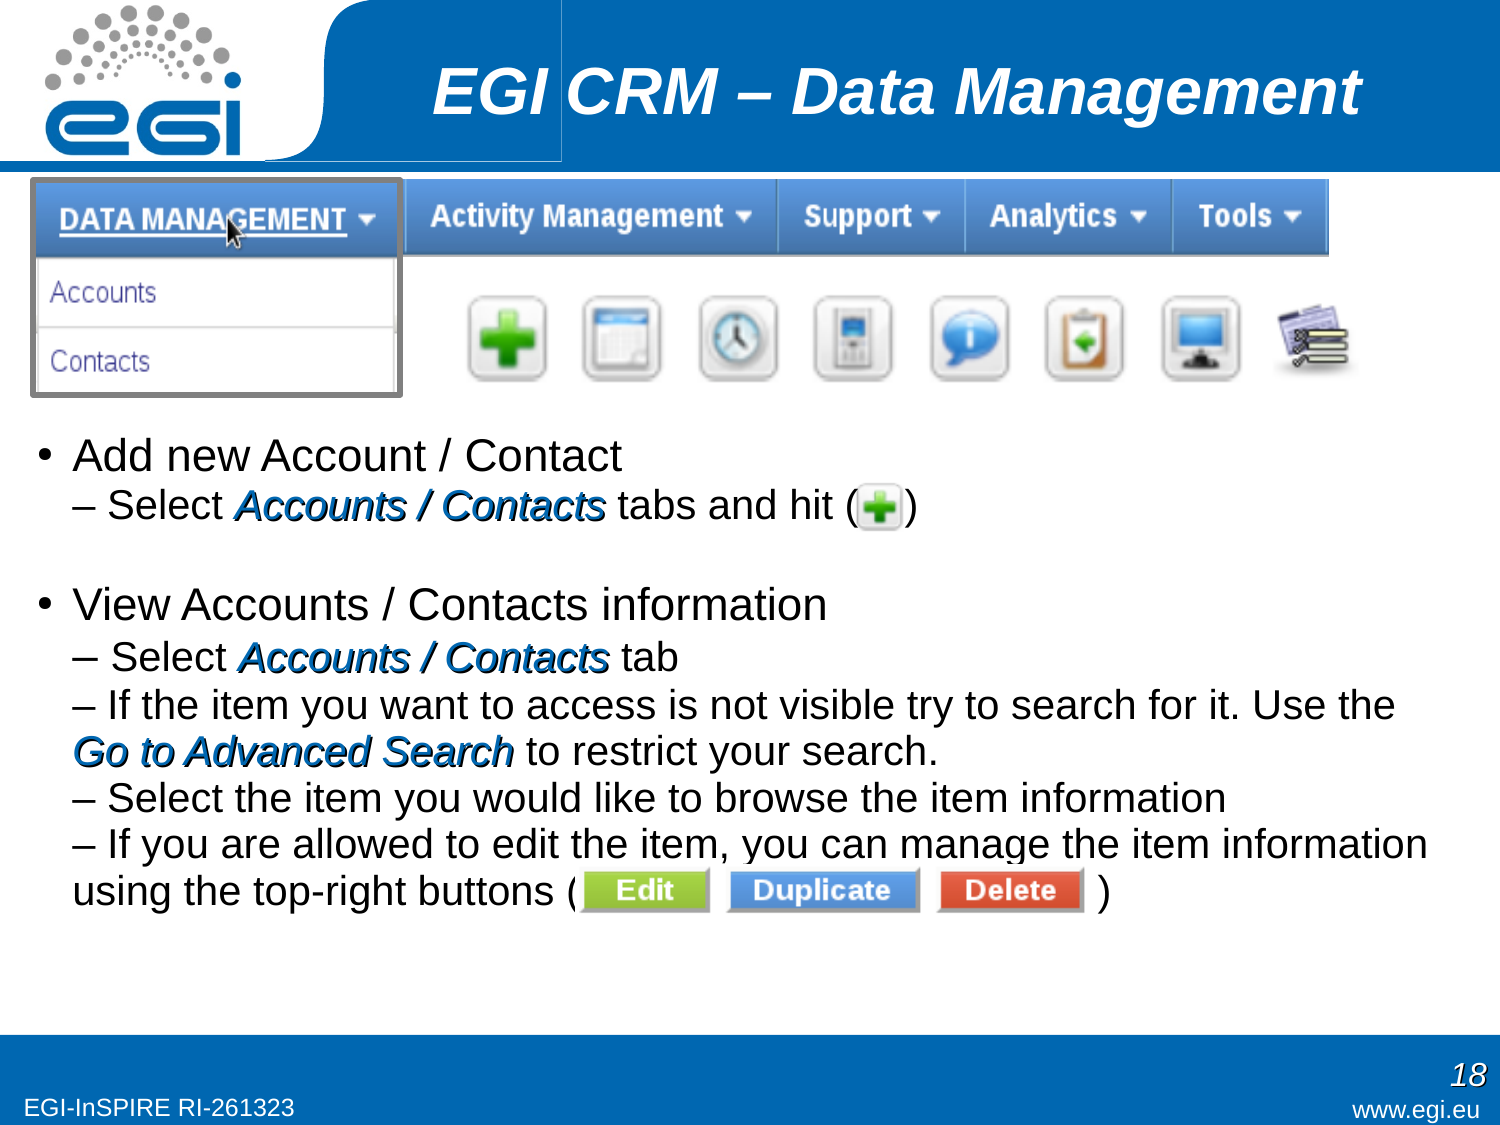

EGI CRM – Data Management
Add new Account / Contact
– Select Accounts / Contacts tabs and hit ( )
View Accounts / Contacts information
– Select Accounts / Contacts tab
– If the item you want to access is not visible try to search for it. Use the Go to Advanced Search to restrict your search.
– Select the item you would like to browse the item information
– If you are allowed to edit the item, you can manage the item information using the top-right buttons ( )
18